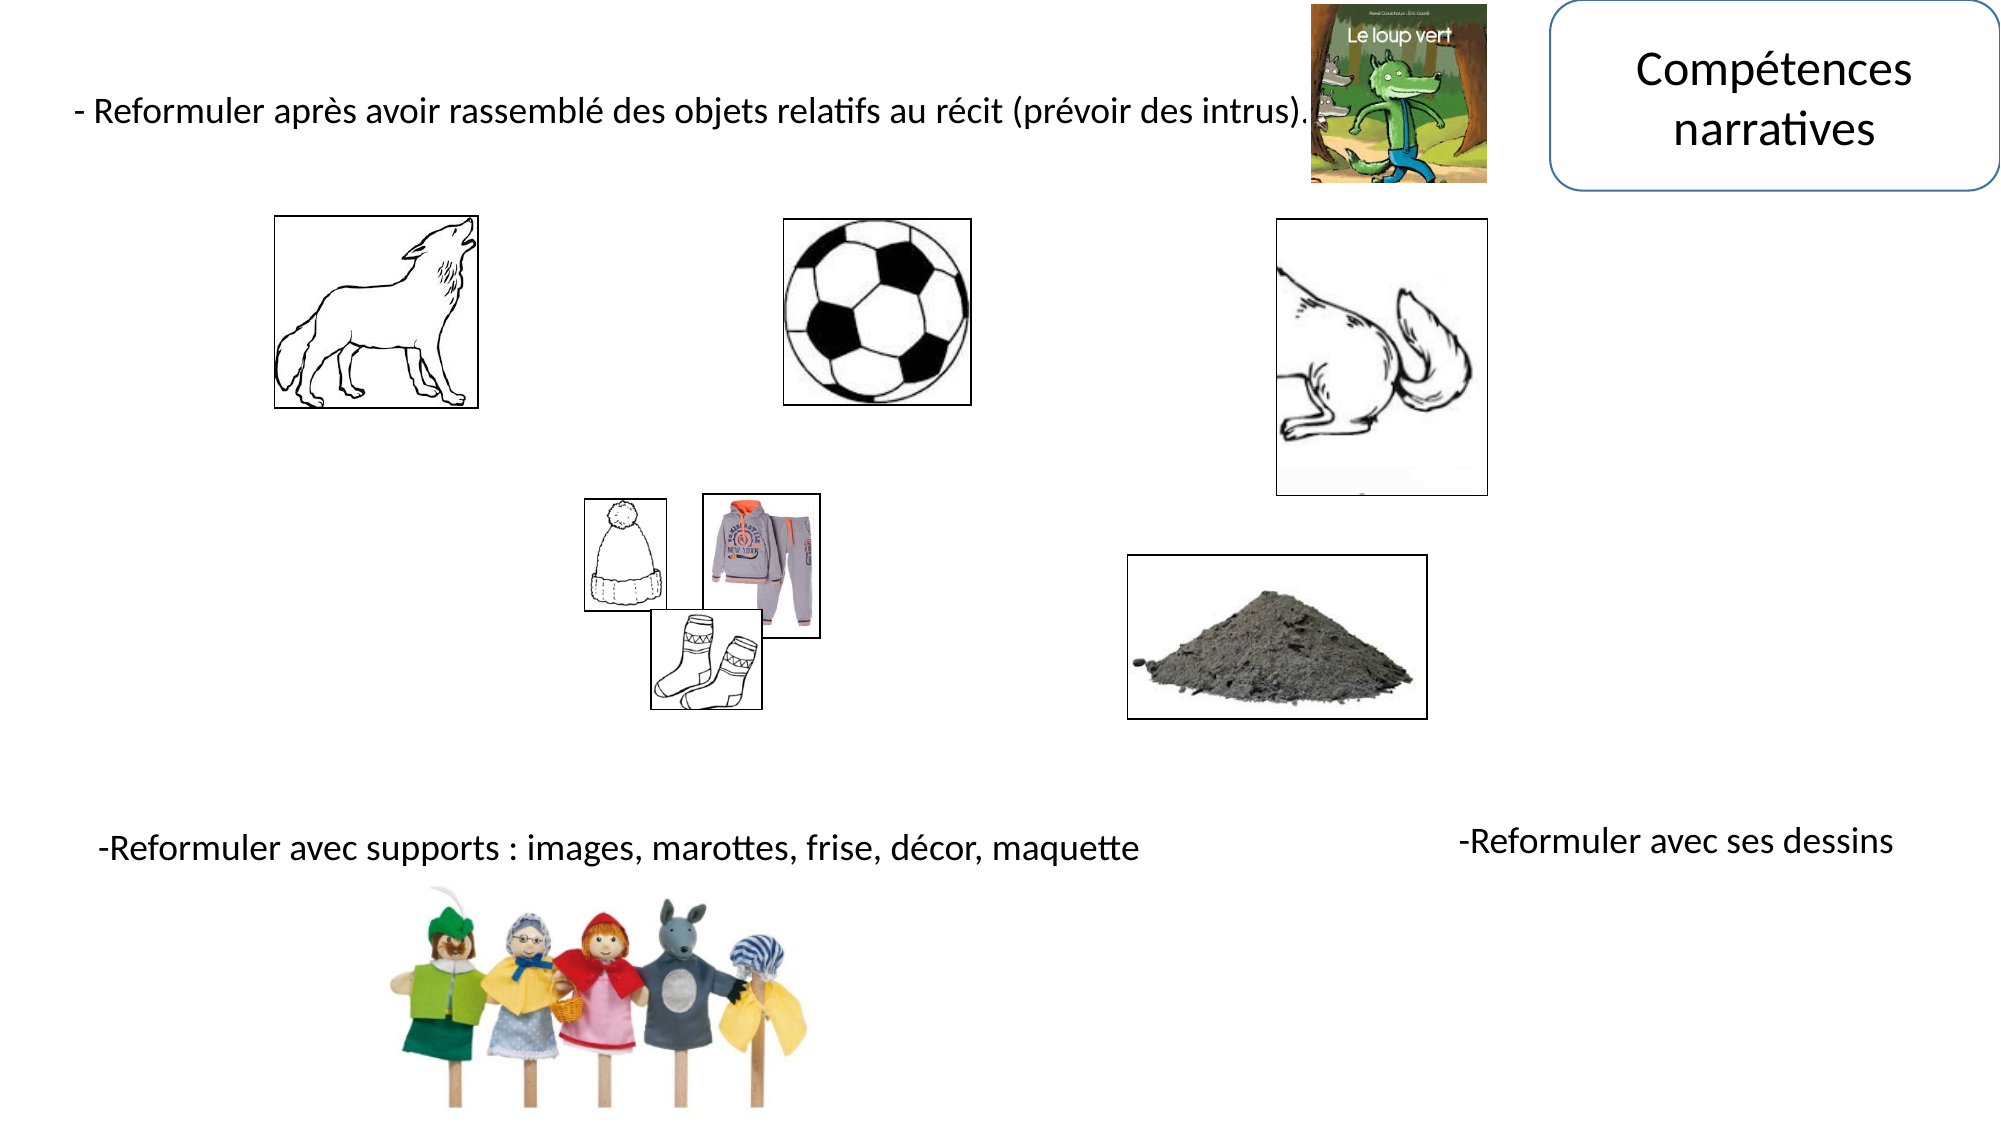

Compétences narratives
- Reformuler après avoir rassemblé des objets relatifs au récit (prévoir des intrus).
-Reformuler avec ses dessins
-Reformuler avec supports : images, marottes, frise, décor, maquette